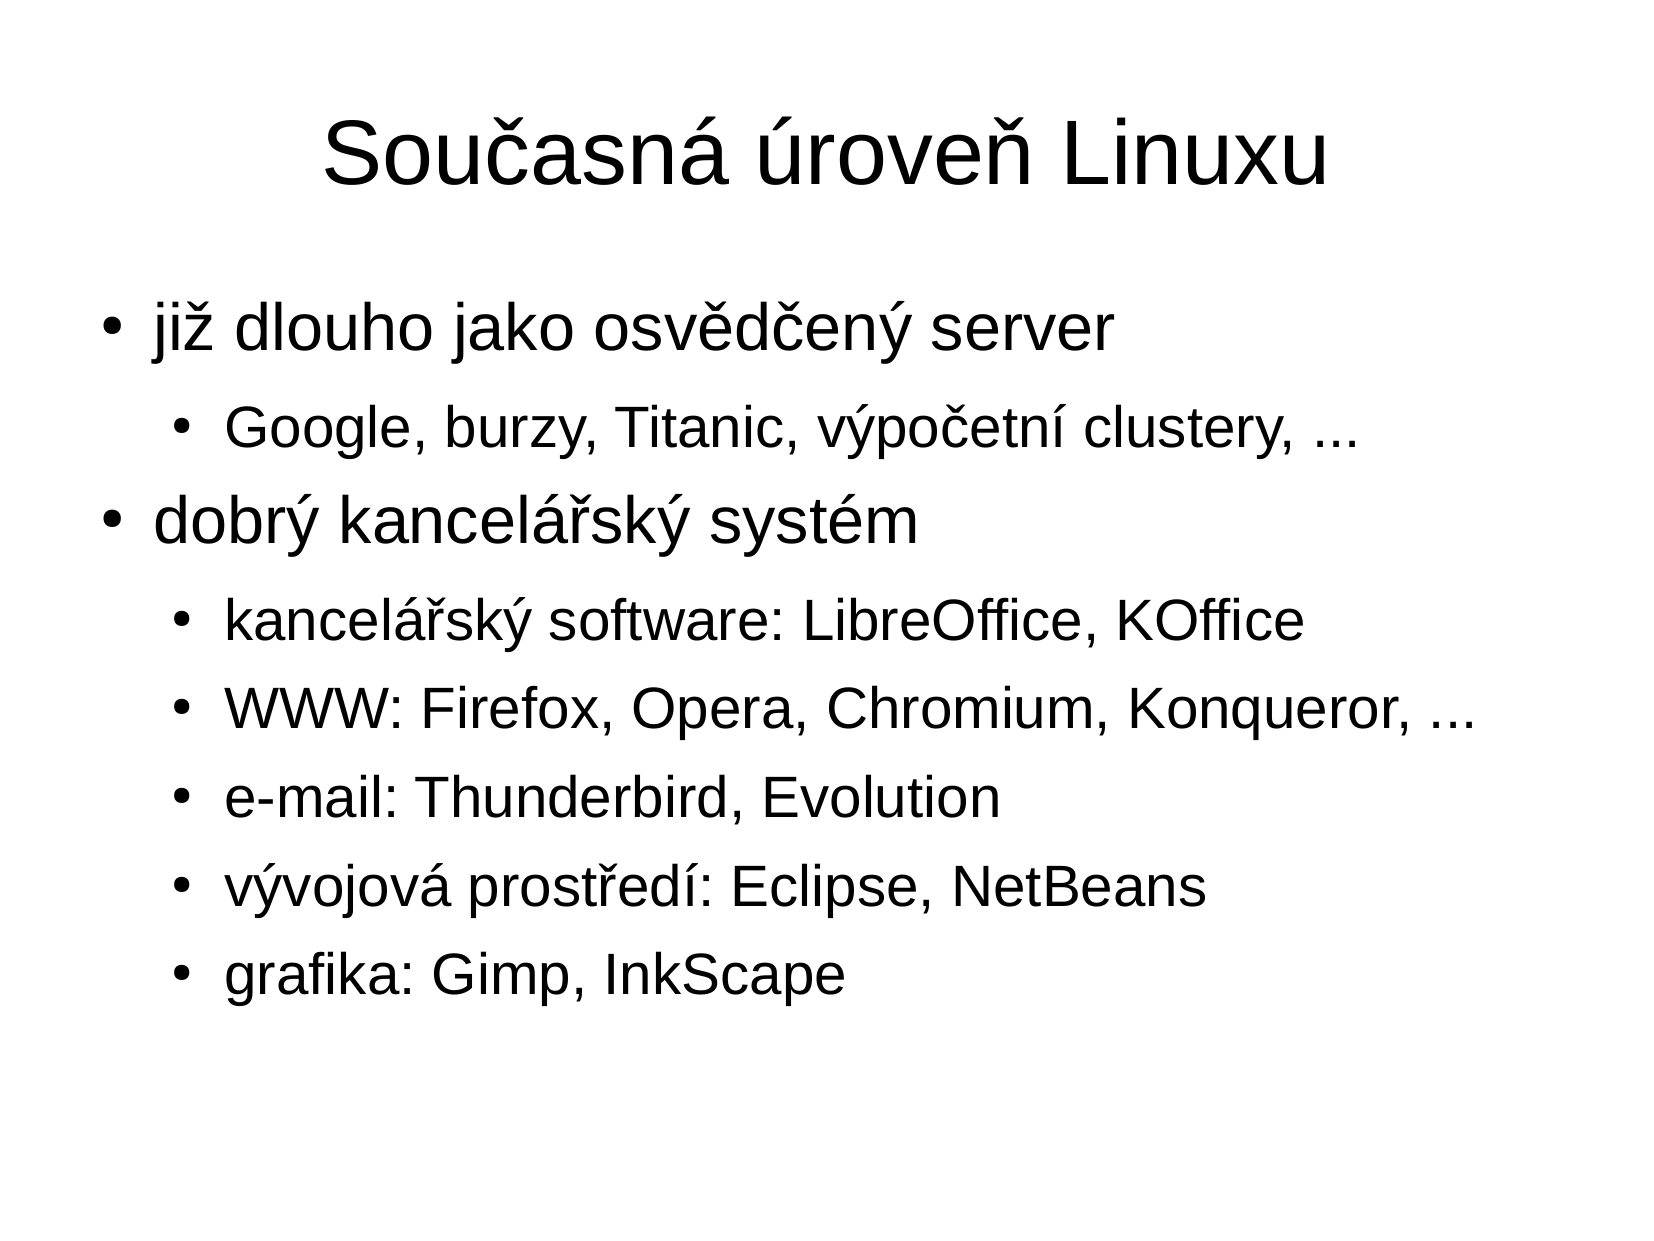

# Současná úroveň Linuxu
již dlouho jako osvědčený server
Google, burzy, Titanic, výpočetní clustery, ...
dobrý kancelářský systém
kancelářský software: LibreOffice, KOffice
WWW: Firefox, Opera, Chromium, Konqueror, ...
e-mail: Thunderbird, Evolution
vývojová prostředí: Eclipse, NetBeans
grafika: Gimp, InkScape